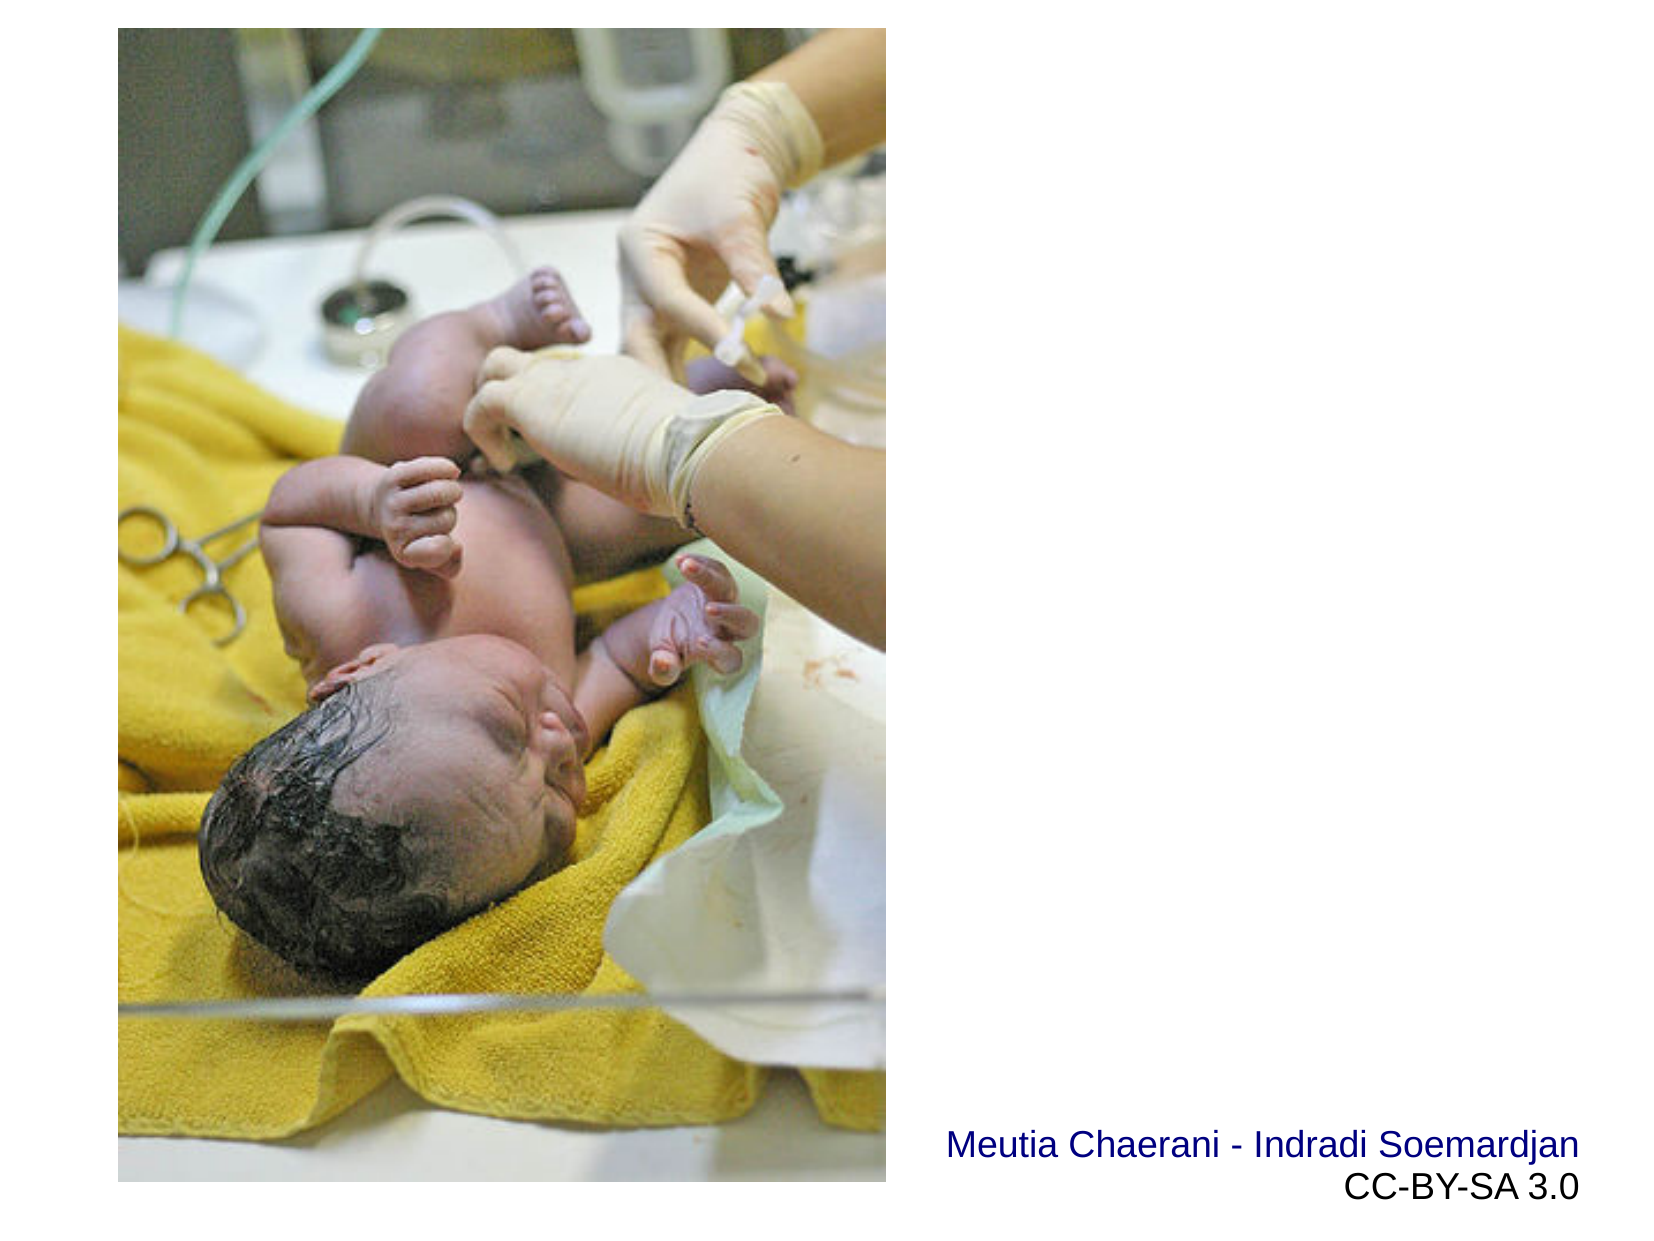

Meutia Chaerani - Indradi Soemardjan CC-BY-SA 3.0